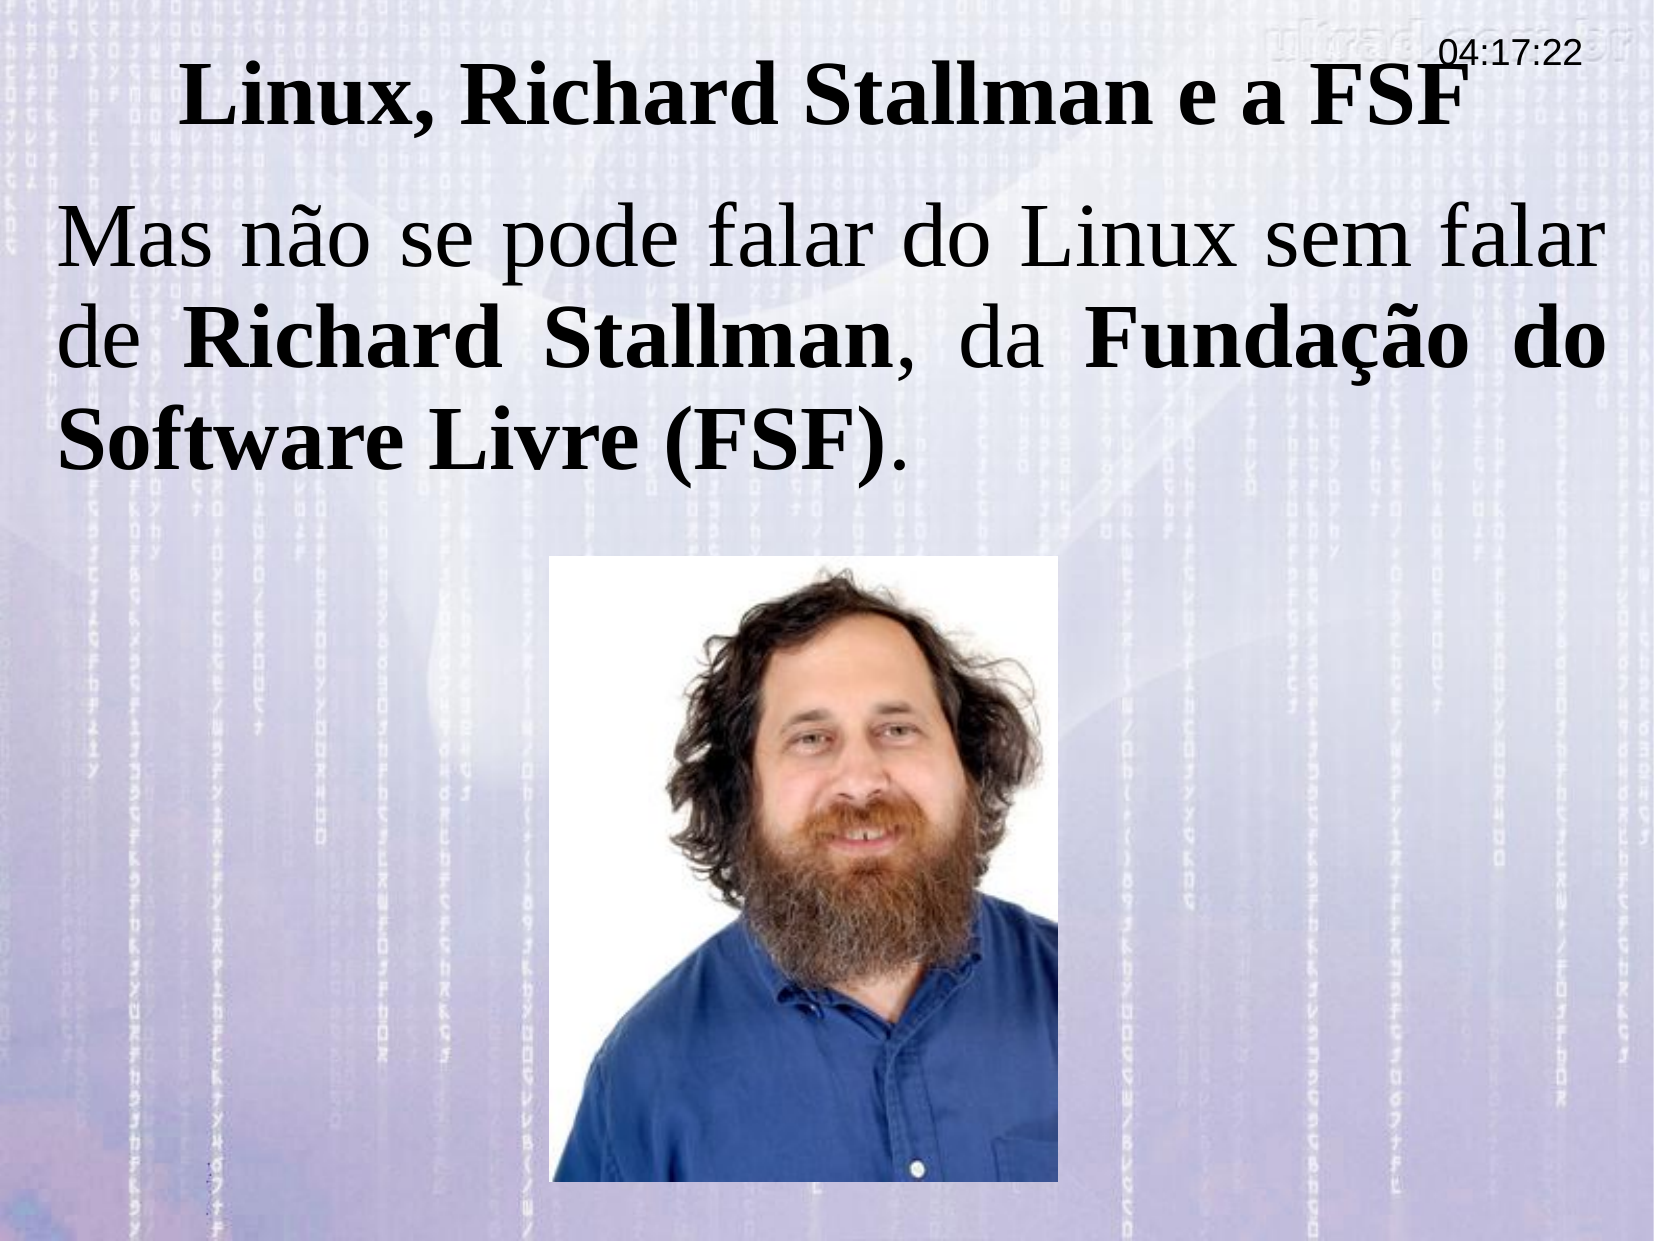

03:10:28
Linux, Richard Stallman e a FSF
Mas não se pode falar do Linux sem falar de Richard Stallman, da Fundação do Software Livre (FSF).